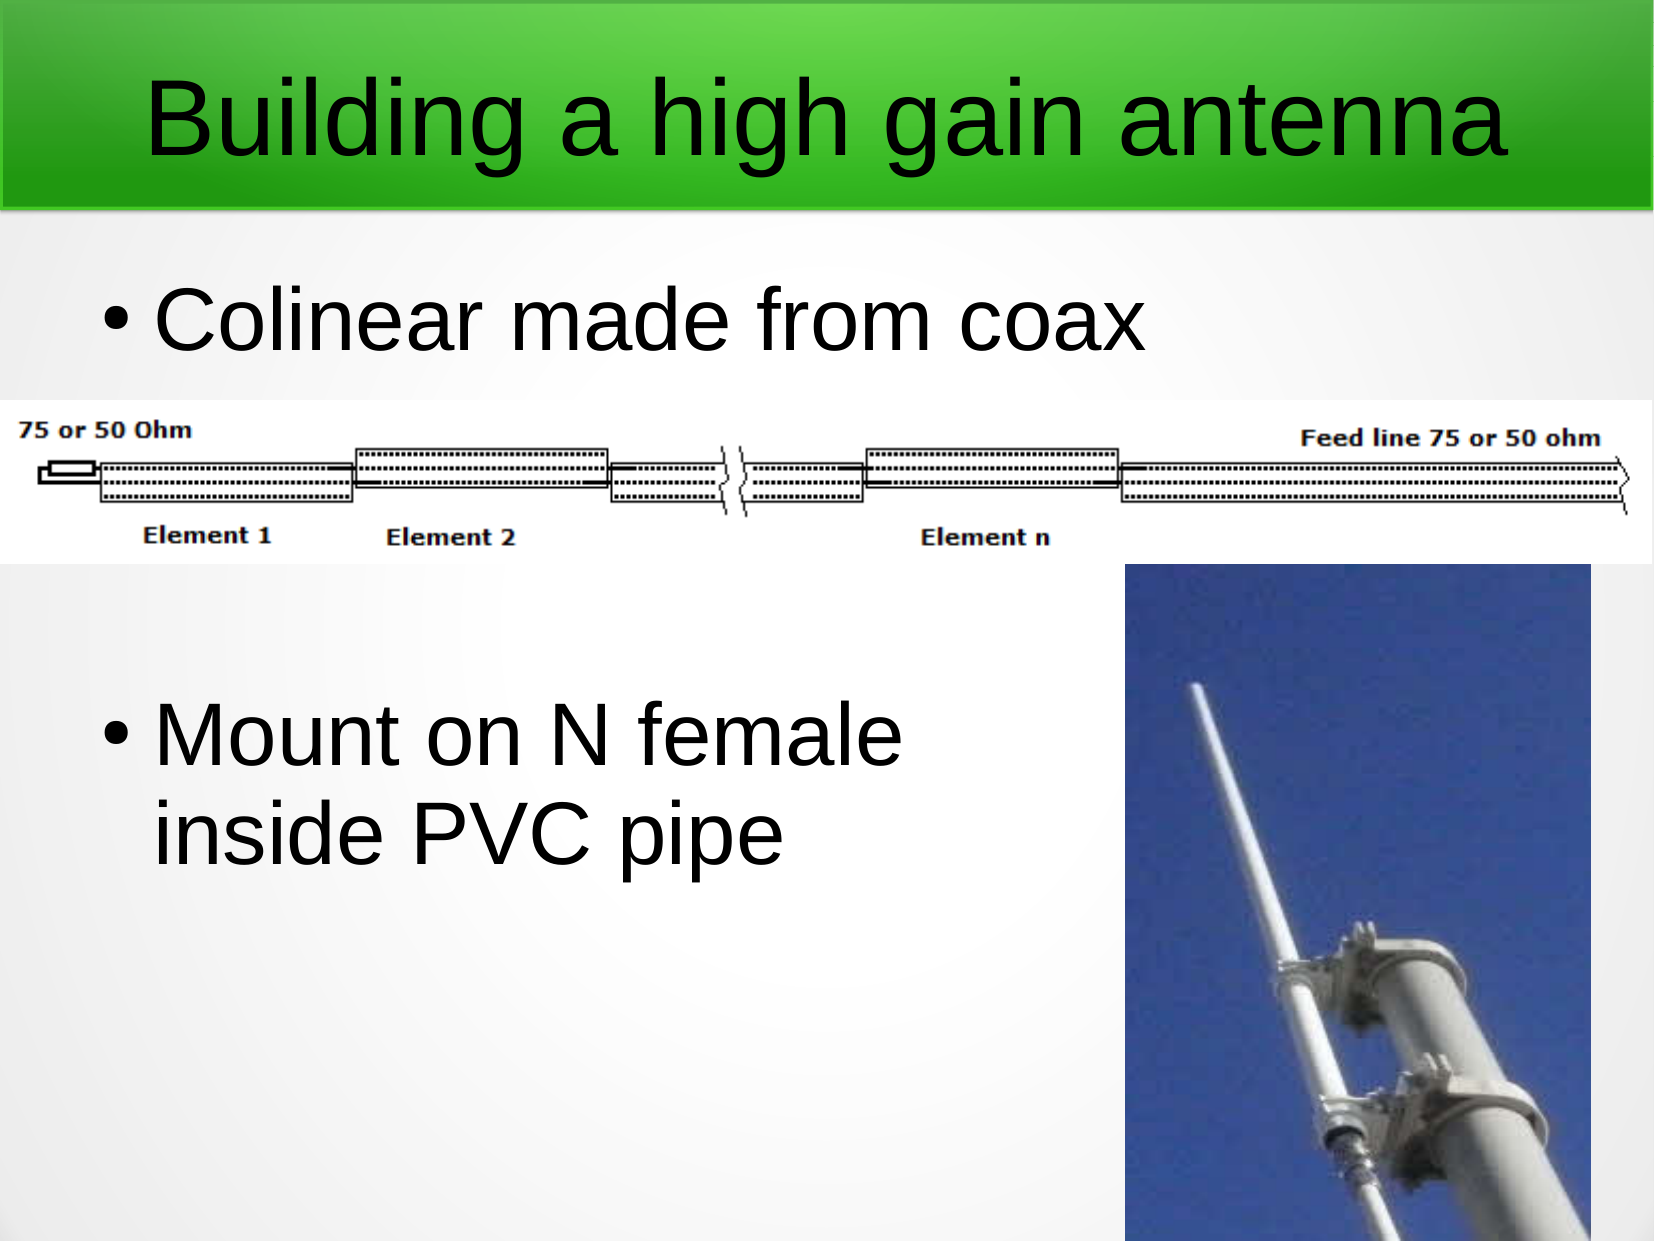

# Building a high gain antenna
Colinear made from coax
Mount on N female
inside PVC pipe